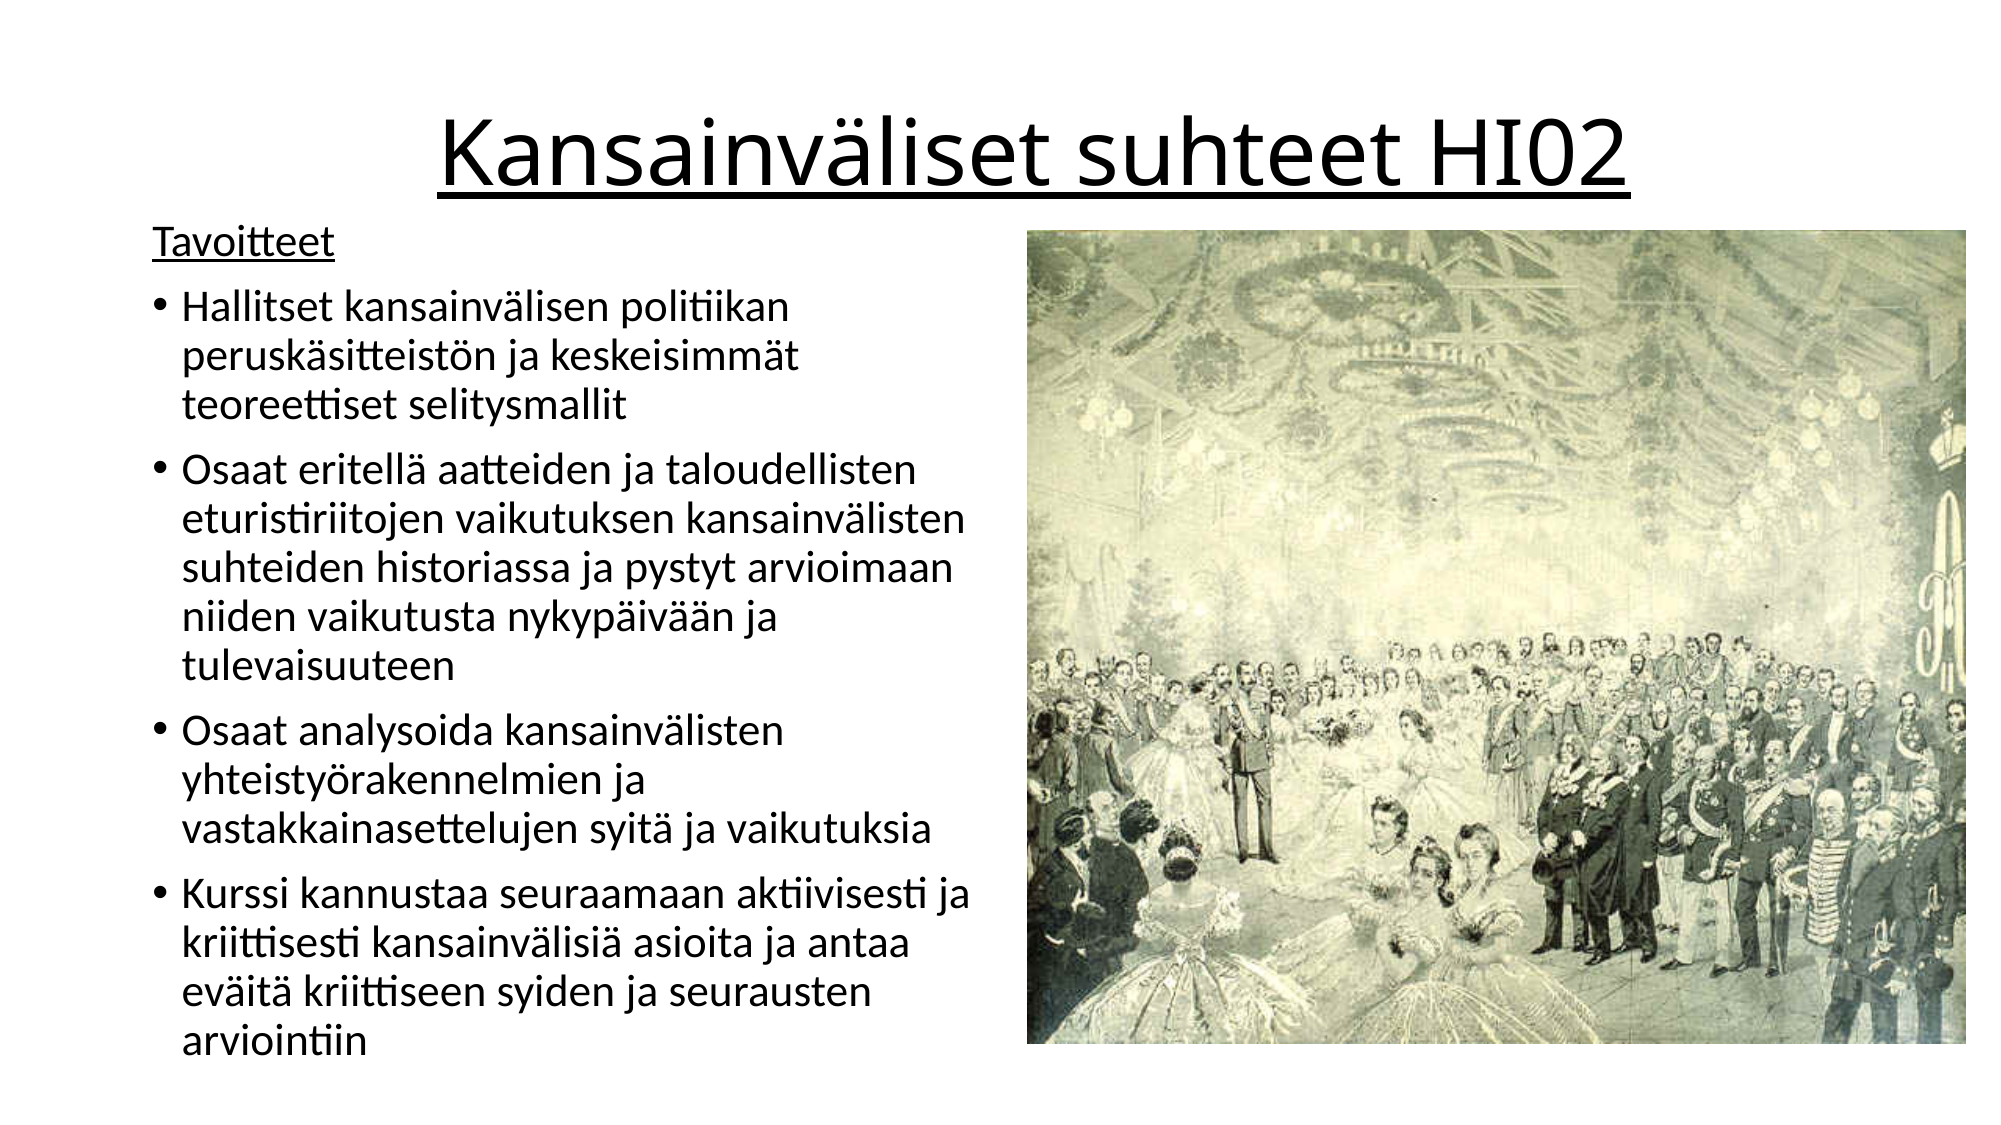

# Kansainväliset suhteet HI02
Tavoitteet
Hallitset kansainvälisen politiikan peruskäsitteistön ja keskeisimmät teoreettiset selitysmallit
Osaat eritellä aatteiden ja taloudellisten eturistiriitojen vaikutuksen kansainvälisten suhteiden historiassa ja pystyt arvioimaan niiden vaikutusta nykypäivään ja tulevaisuuteen
Osaat analysoida kansainvälisten yhteistyörakennelmien ja vastakkainasettelujen syitä ja vaikutuksia
Kurssi kannustaa seuraamaan aktiivisesti ja kriittisesti kansainvälisiä asioita ja antaa eväitä kriittiseen syiden ja seurausten arviointiin